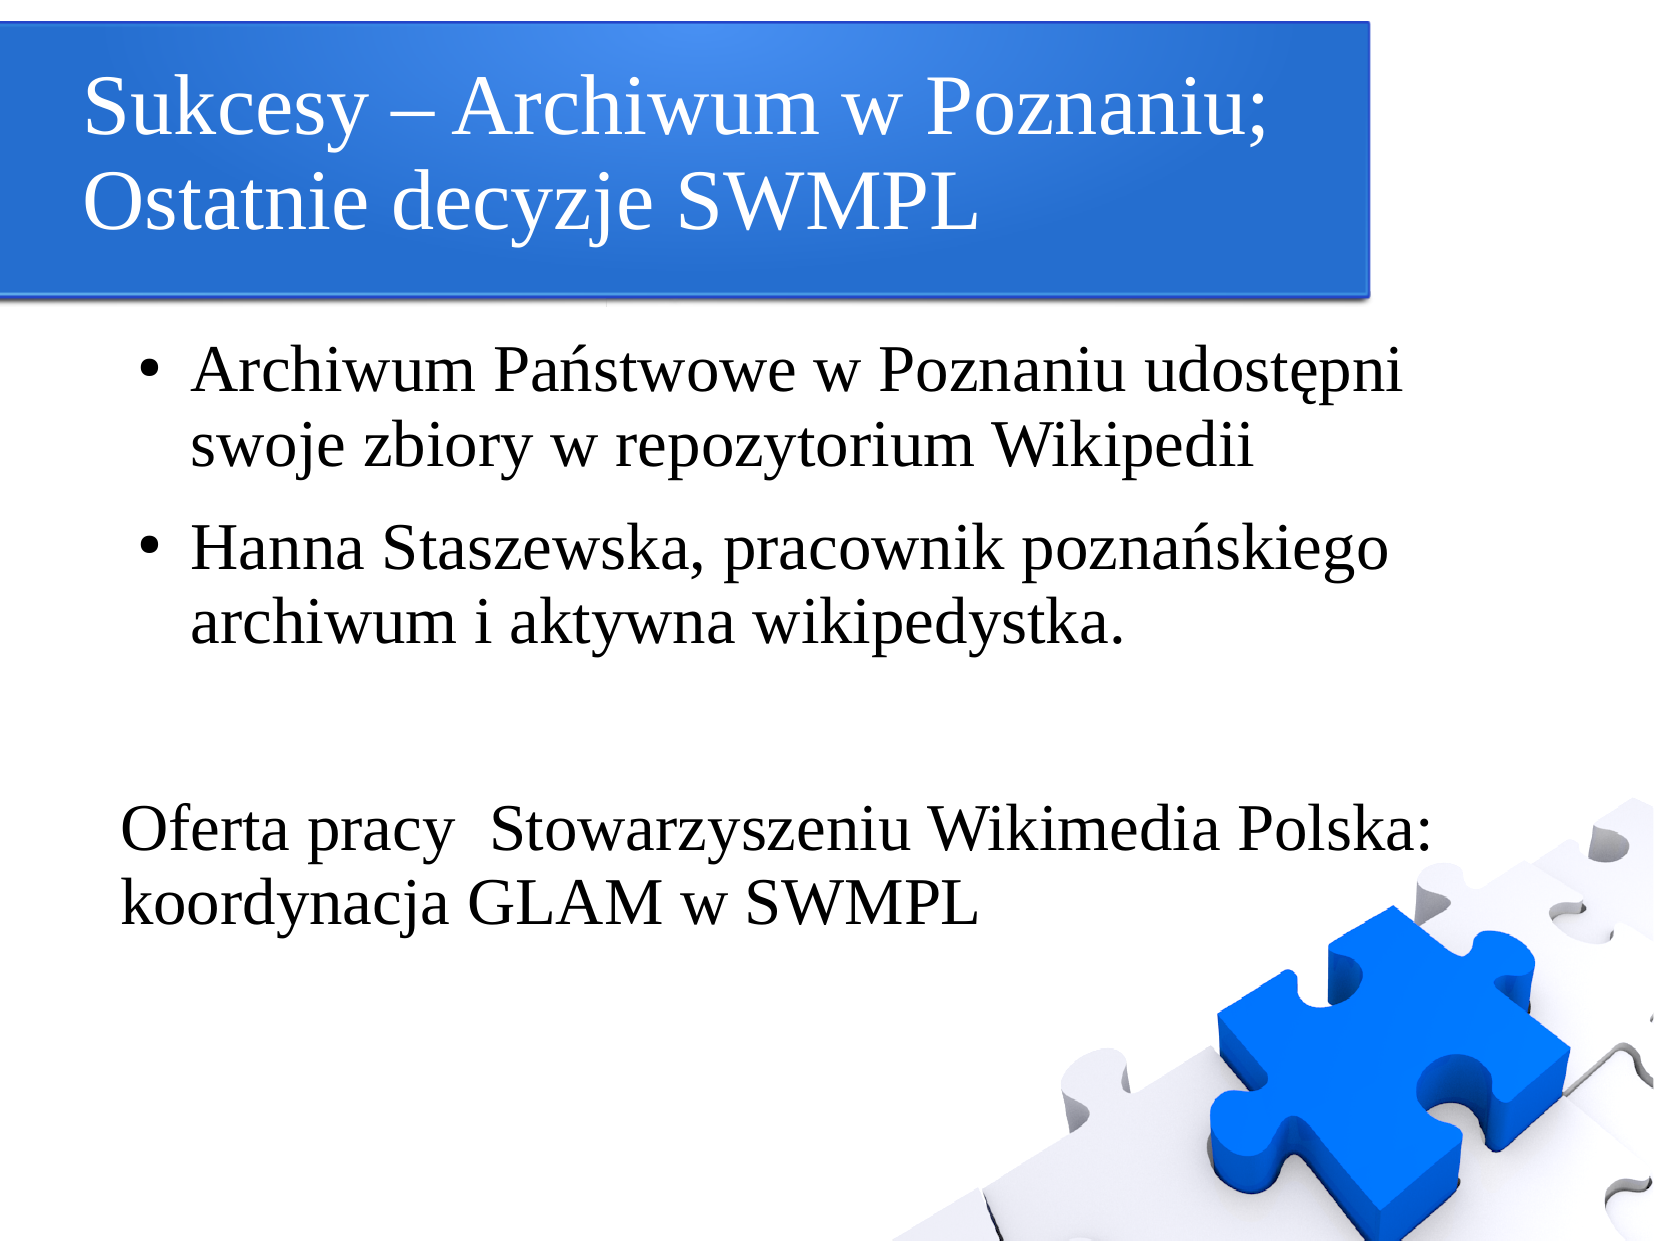

# Sukcesy – Archiwum w Poznaniu; Ostatnie decyzje SWMPL
Archiwum Państwowe w Poznaniu udostępni swoje zbiory w repozytorium Wikipedii
Hanna Staszewska, pracownik poznańskiego archiwum i aktywna wikipedystka.
Oferta pracy Stowarzyszeniu Wikimedia Polska: koordynacja GLAM w SWMPL